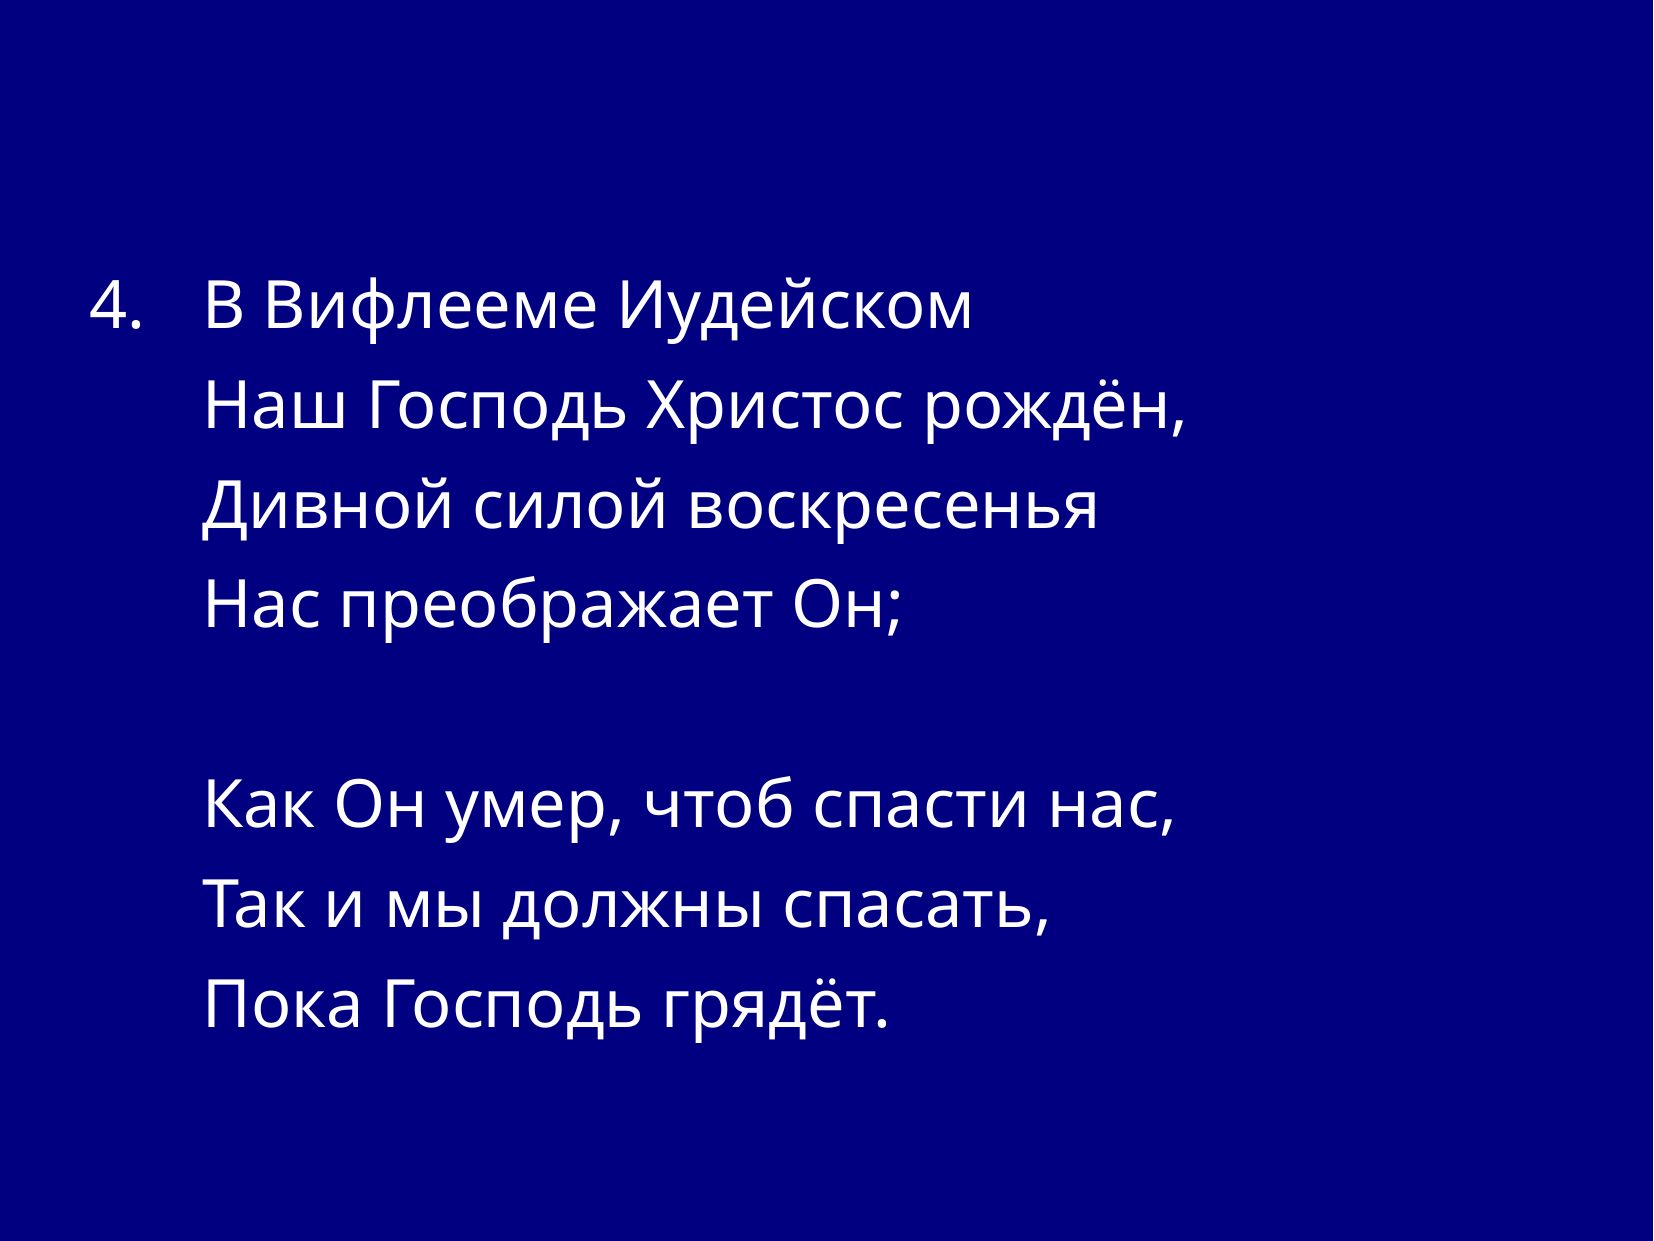

4.	В Вифлееме Иудейском
	Наш Господь Христос рождён,
	Дивной силой воскресенья
	Нас преображает Он;
	Как Он умер, чтоб спасти нас,
	Так и мы должны спасать,
	Пока Господь грядёт.